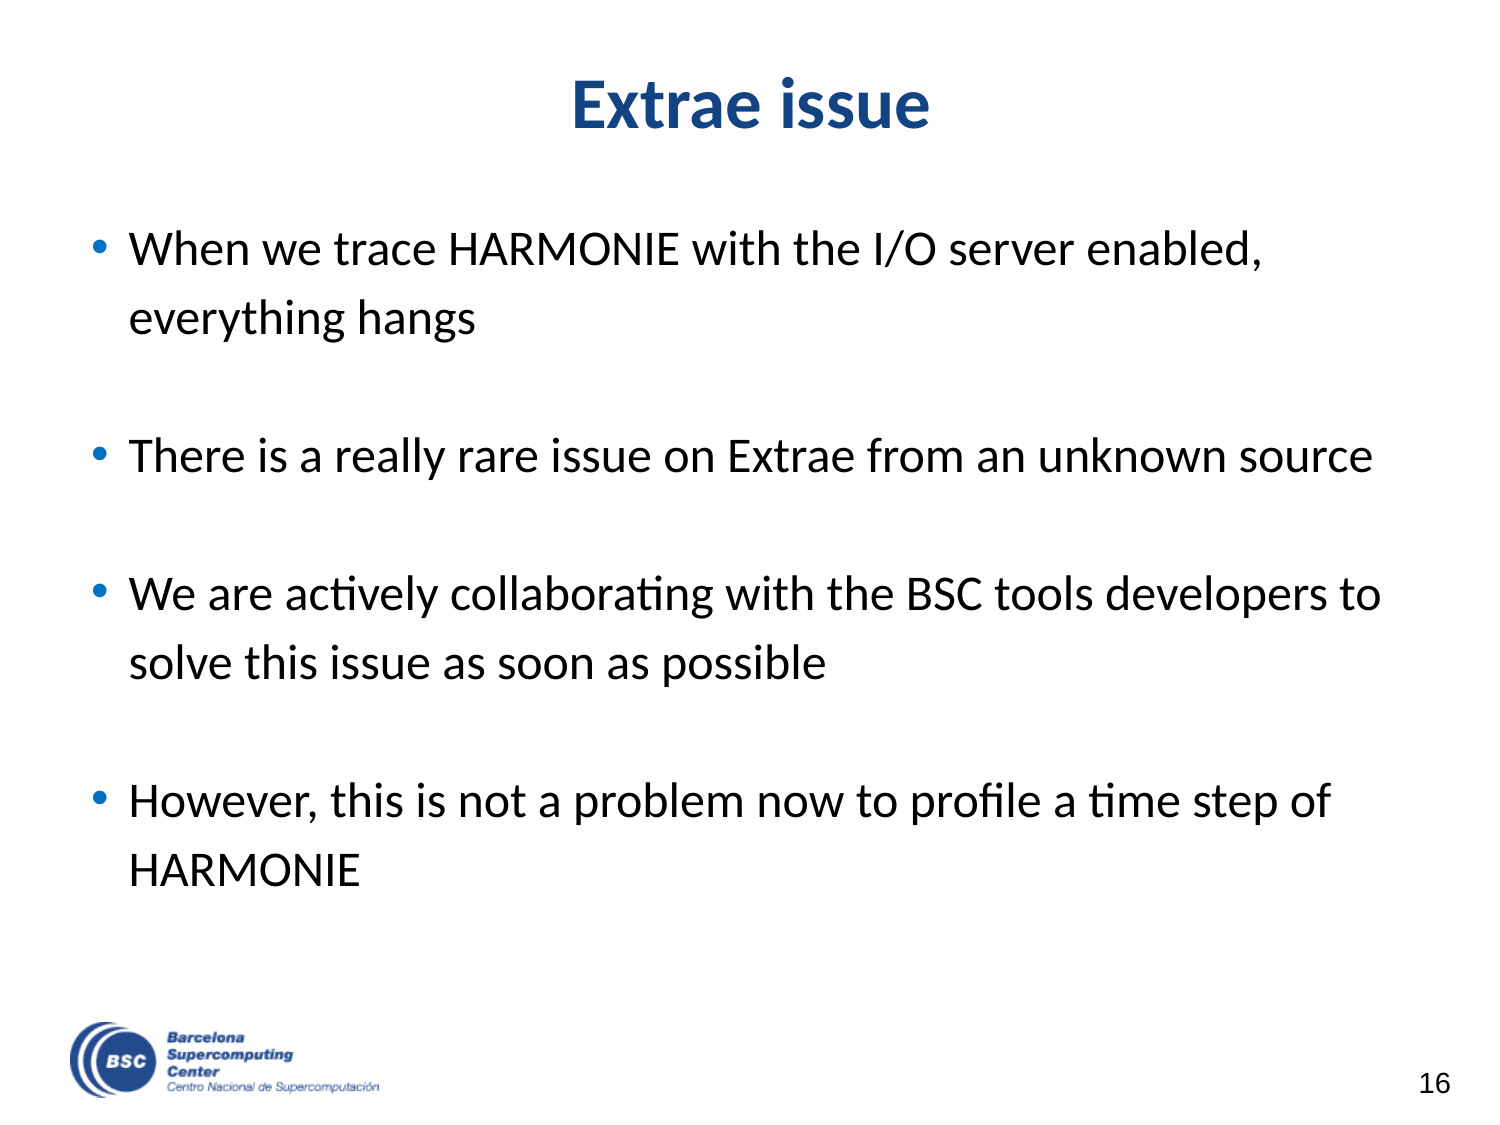

# Extrae issue
When we trace HARMONIE with the I/O server enabled, everything hangs
There is a really rare issue on Extrae from an unknown source
We are actively collaborating with the BSC tools developers to solve this issue as soon as possible
However, this is not a problem now to profile a time step of HARMONIE